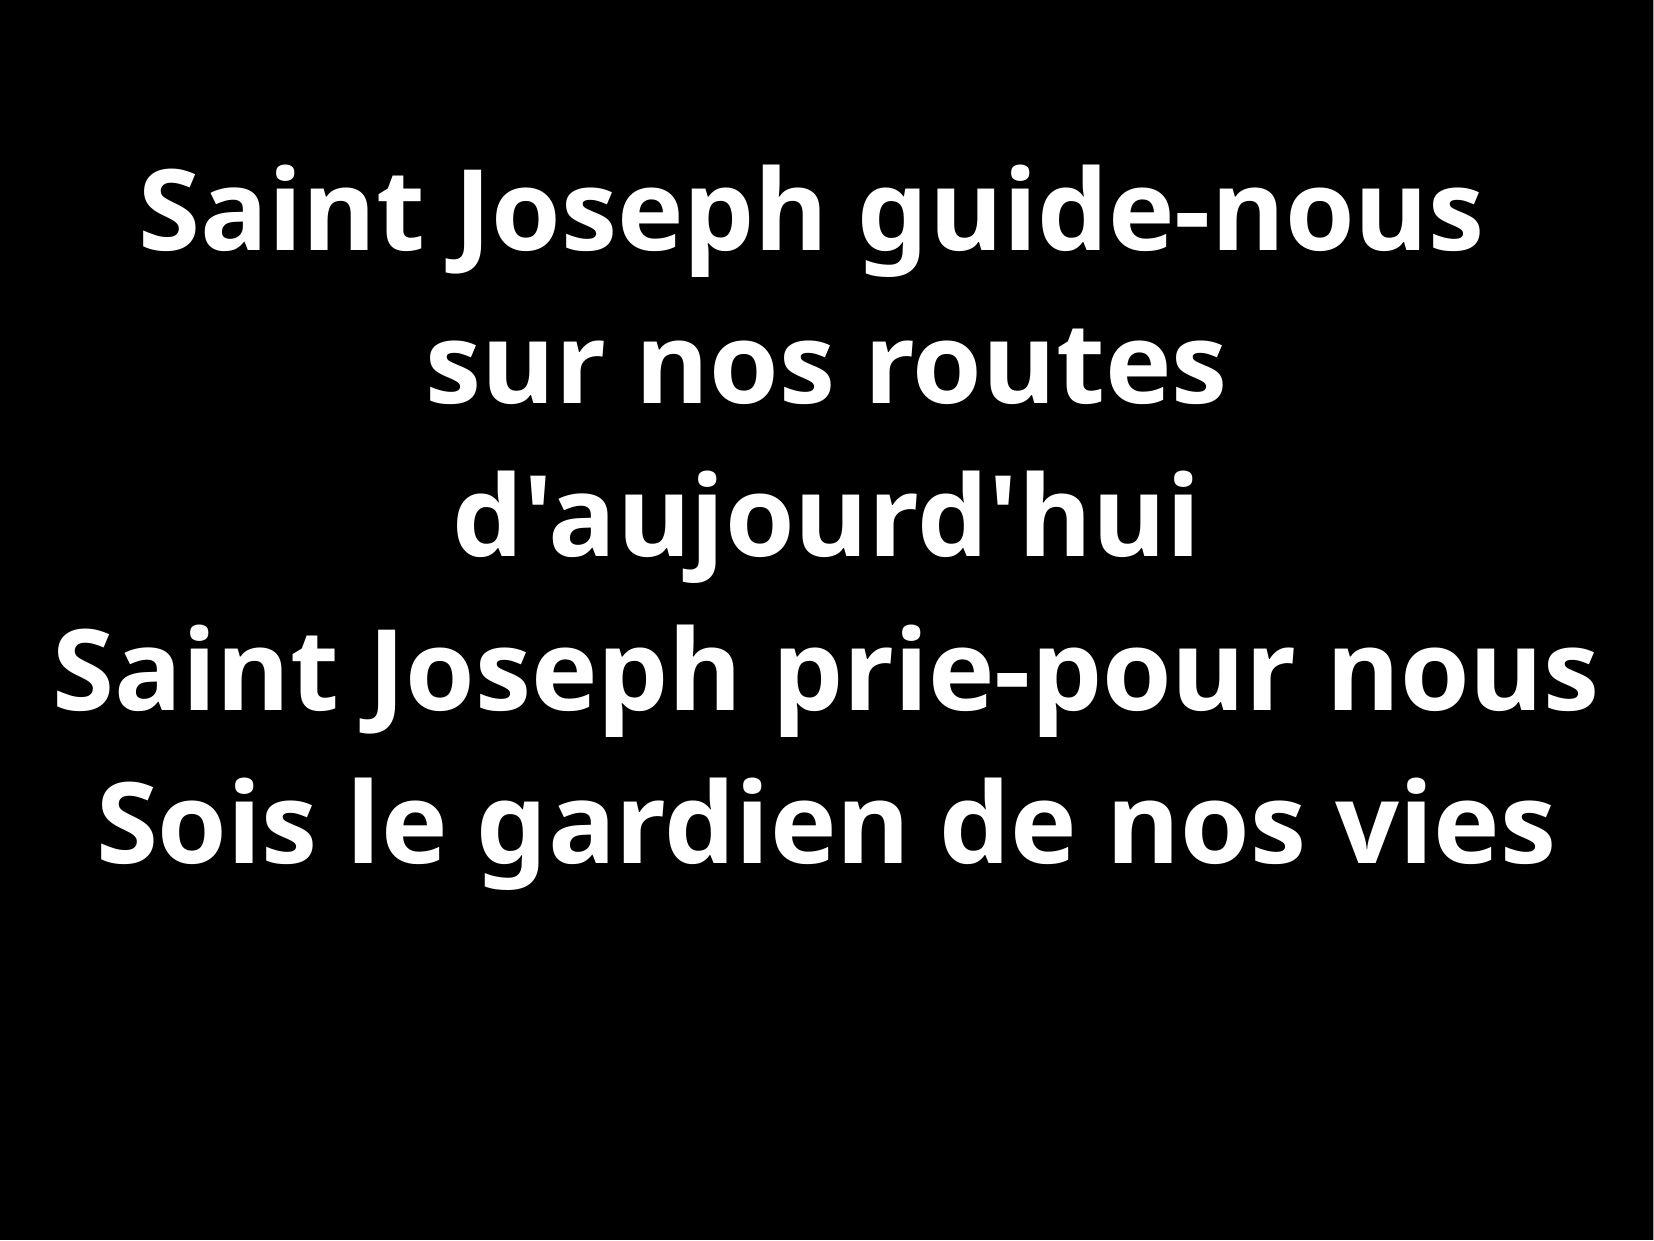

# Saint Joseph guide-nous
sur nos routes d'aujourd'hui
Saint Joseph prie-pour nous
Sois le gardien de nos vies